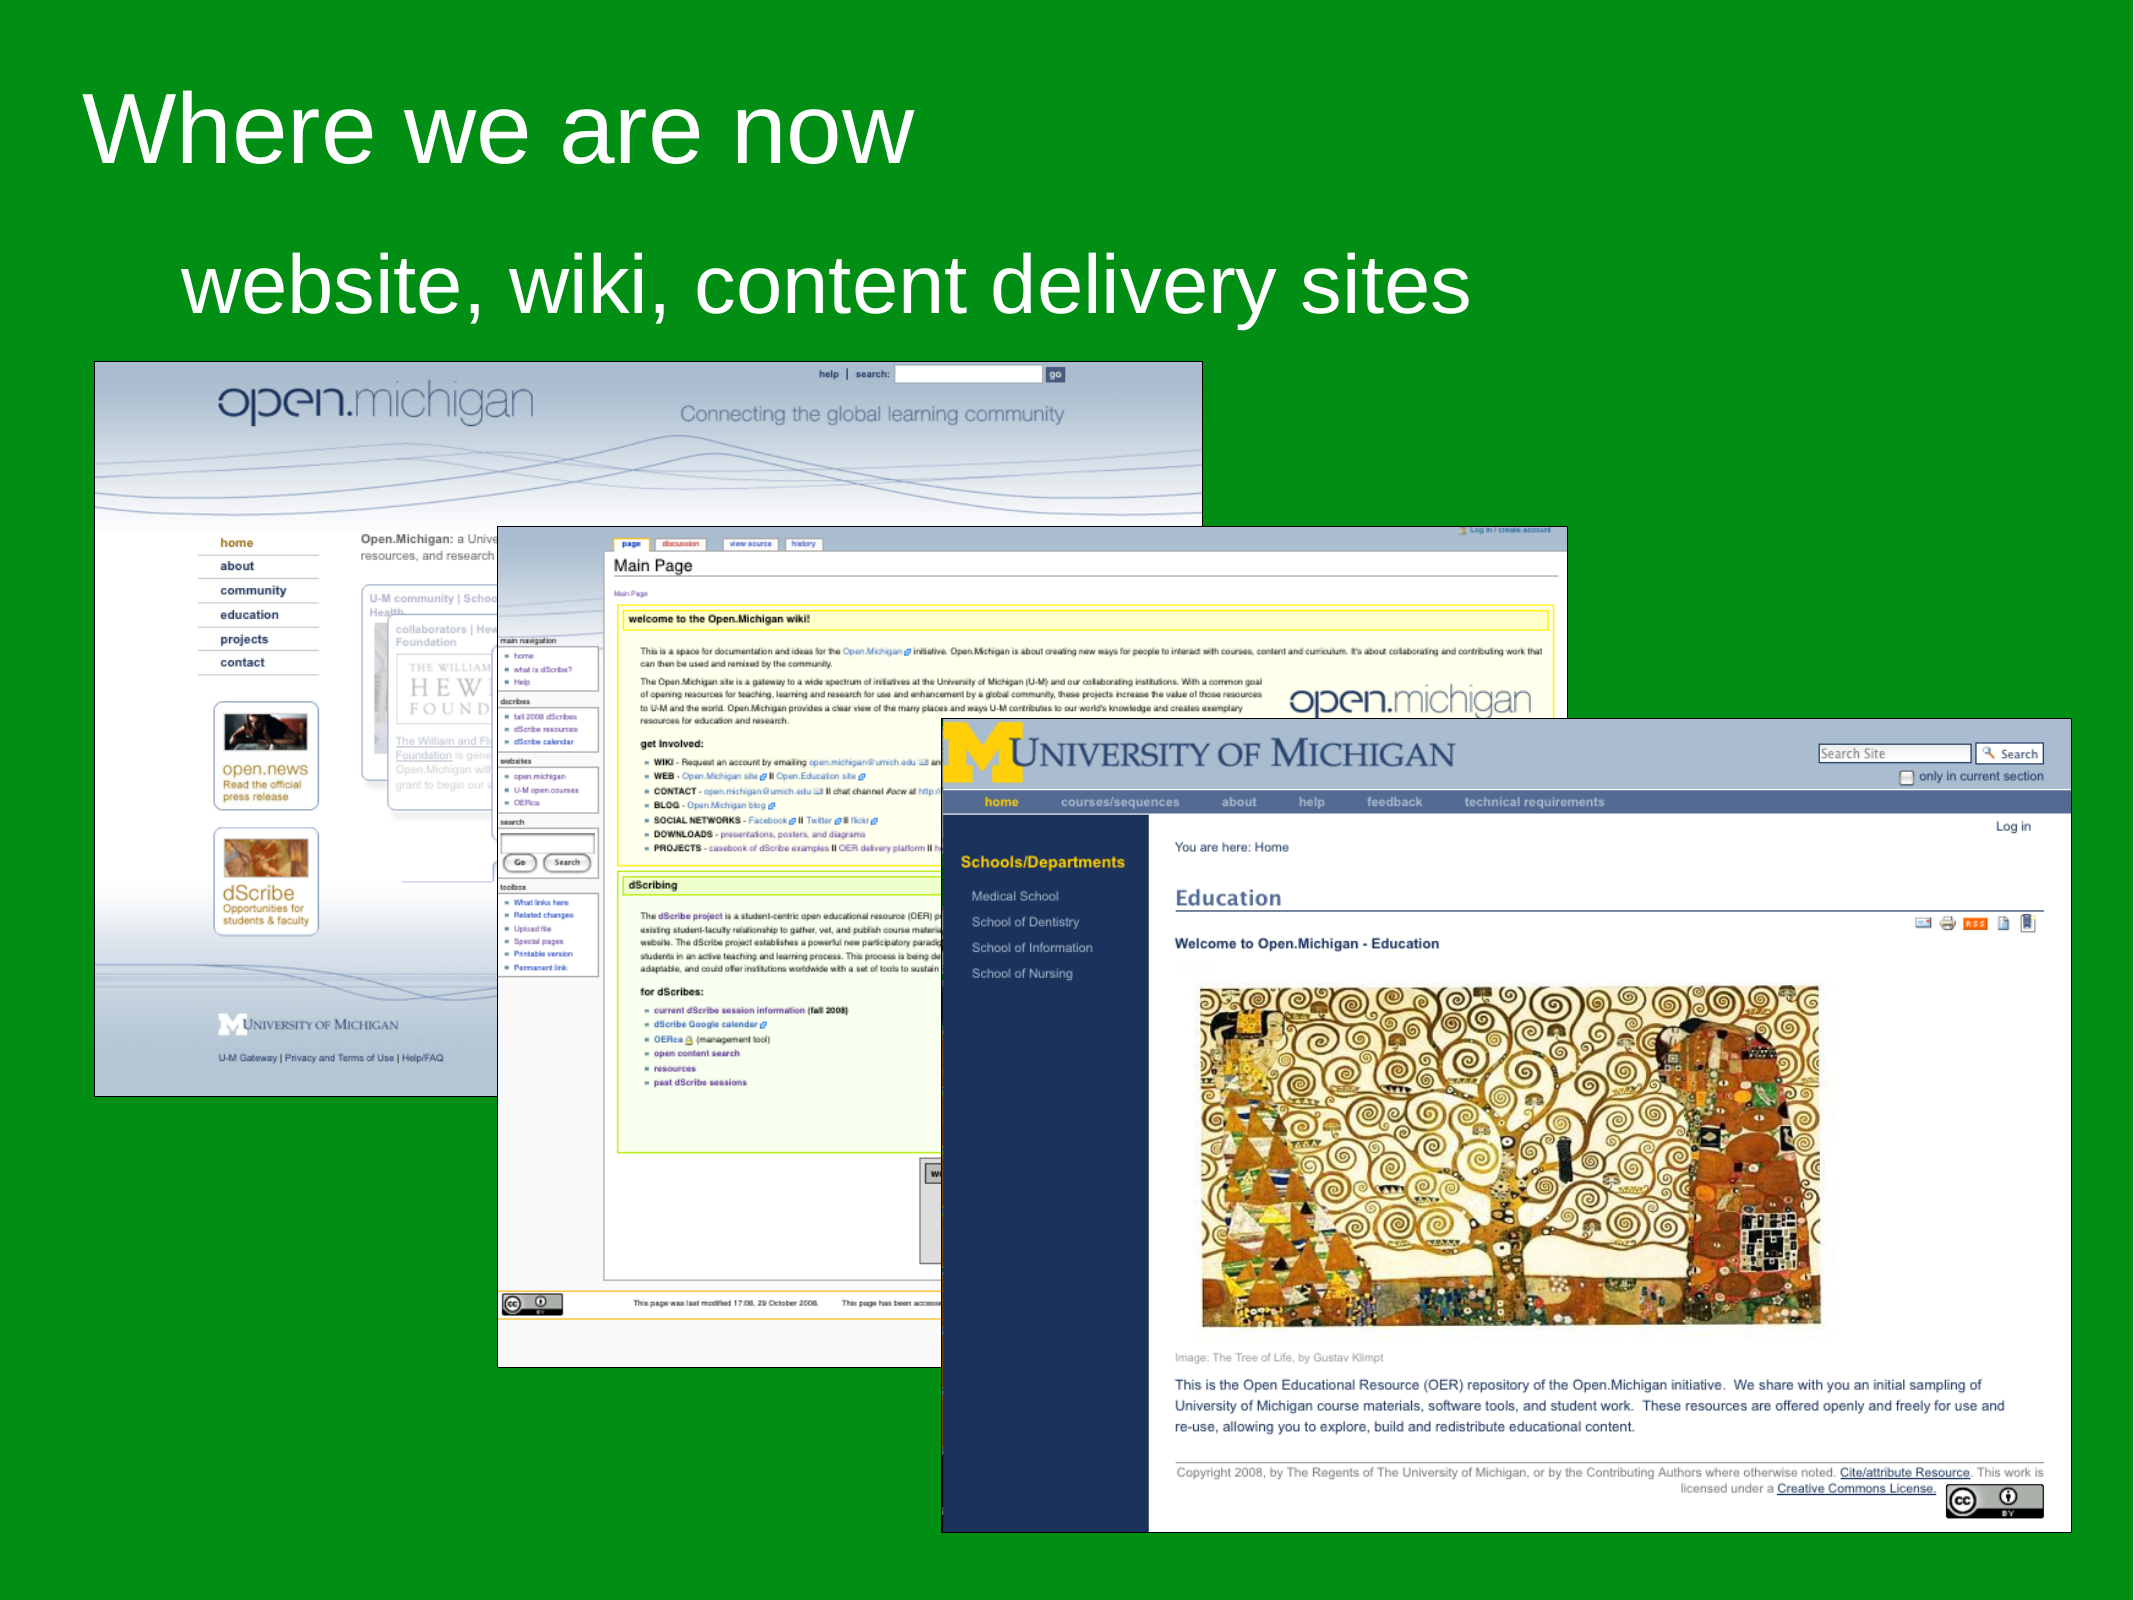

Where we are now
website, wiki, content delivery sites